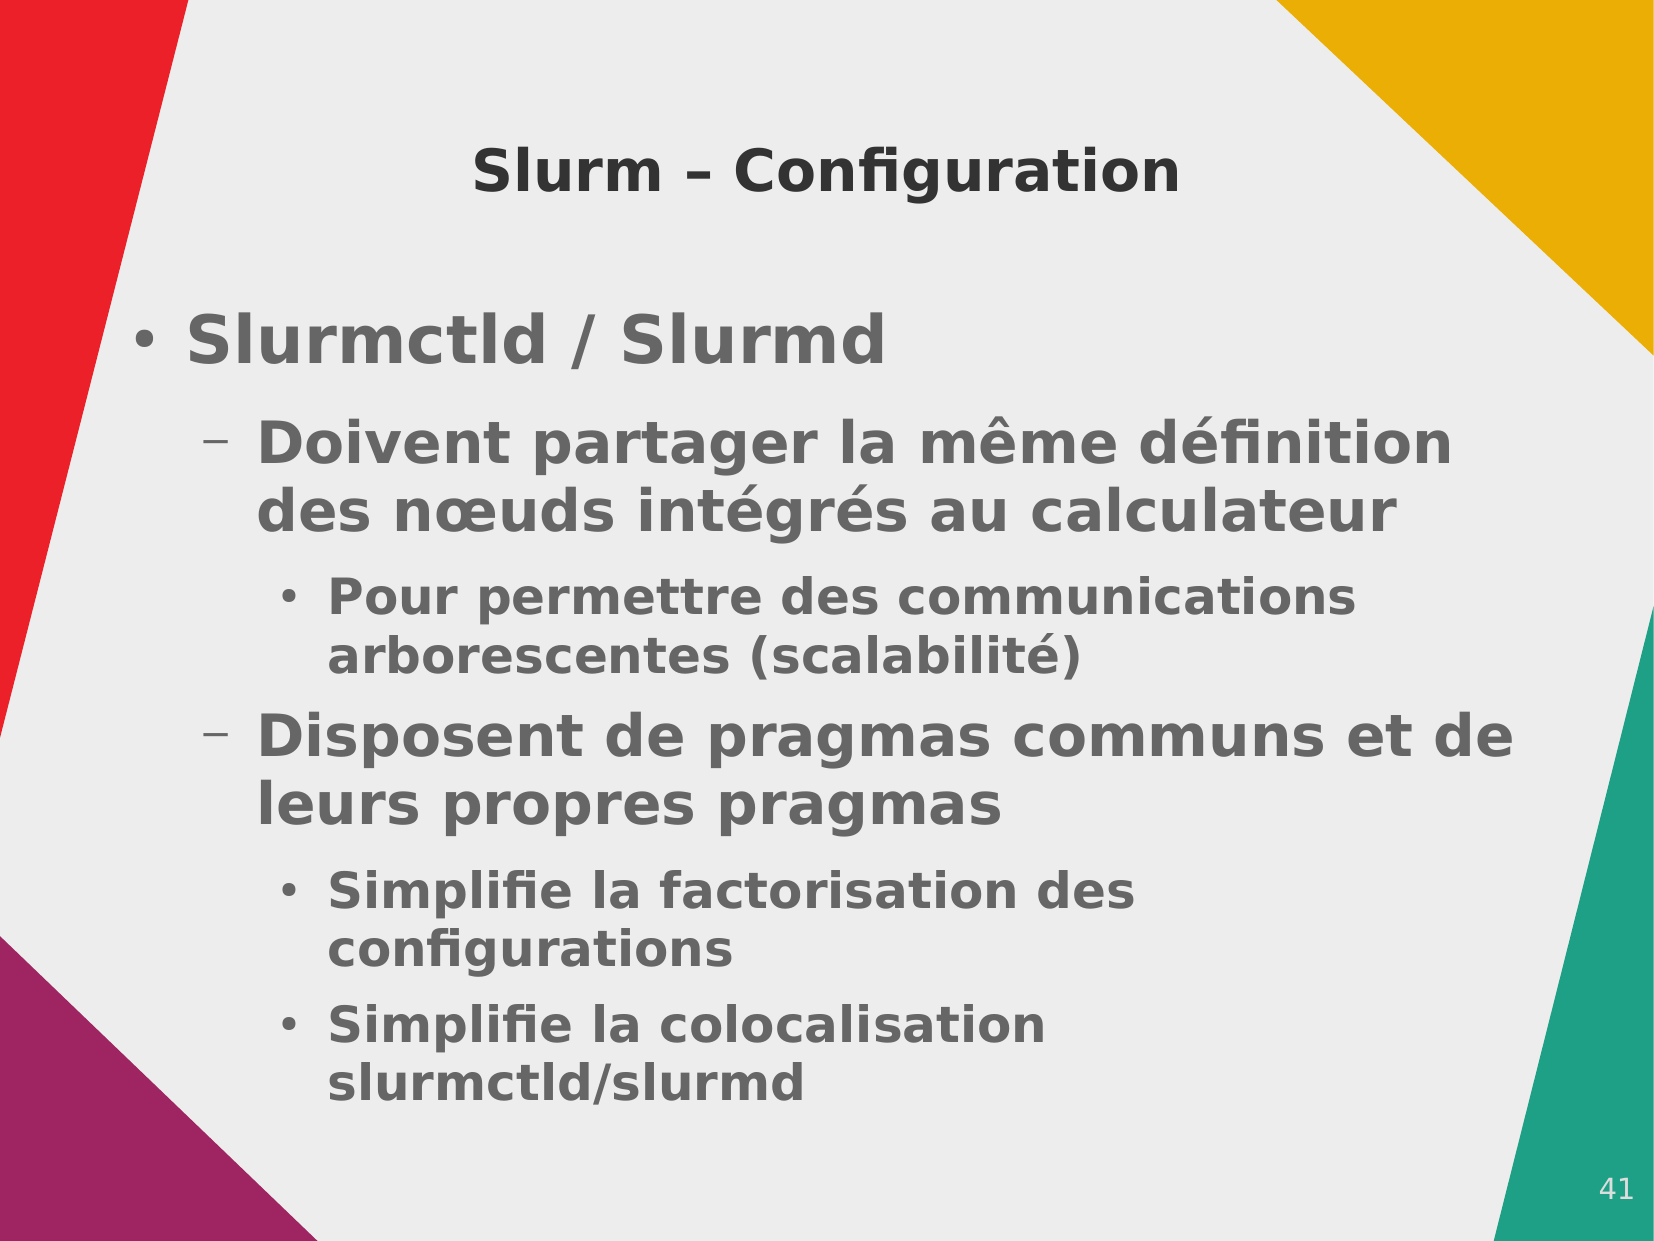

# Slurm – Configuration
Slurmctld / Slurmd
Doivent partager la même définition des nœuds intégrés au calculateur
Pour permettre des communications arborescentes (scalabilité)
Disposent de pragmas communs et de leurs propres pragmas
Simplifie la factorisation des configurations
Simplifie la colocalisation slurmctld/slurmd
41